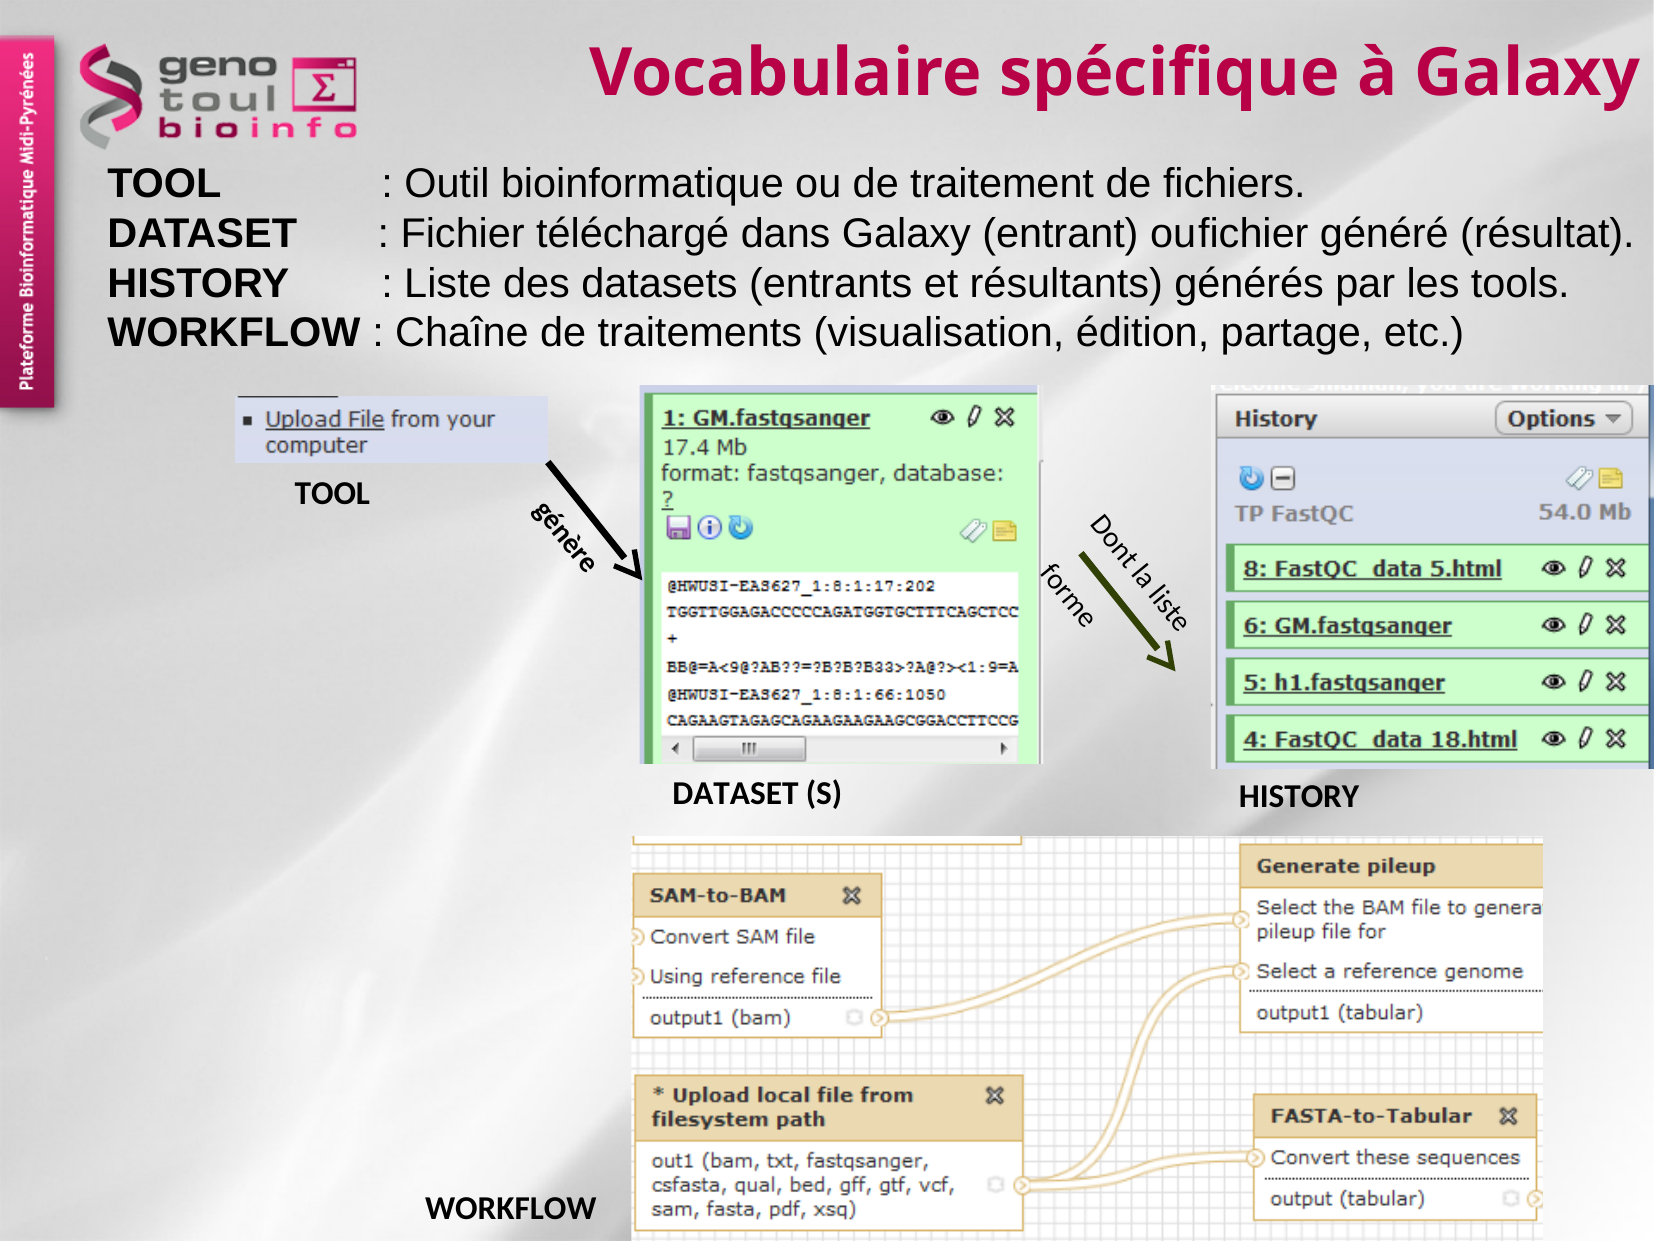

Vocabulaire spécifique à Galaxy
TOOL : Outil bioinformatique ou de traitement de fichiers.
DATASET : Fichier téléchargé dans Galaxy (entrant) ou	fichier généré (résultat).
HISTORY : Liste des datasets (entrants et résultants) générés par les tools.
WORKFLOW : Chaîne de traitements (visualisation, édition, partage, etc.)
TOOL
génère
Dont la liste
 forme
DATASET (S)
HISTORY
WORKFLOW